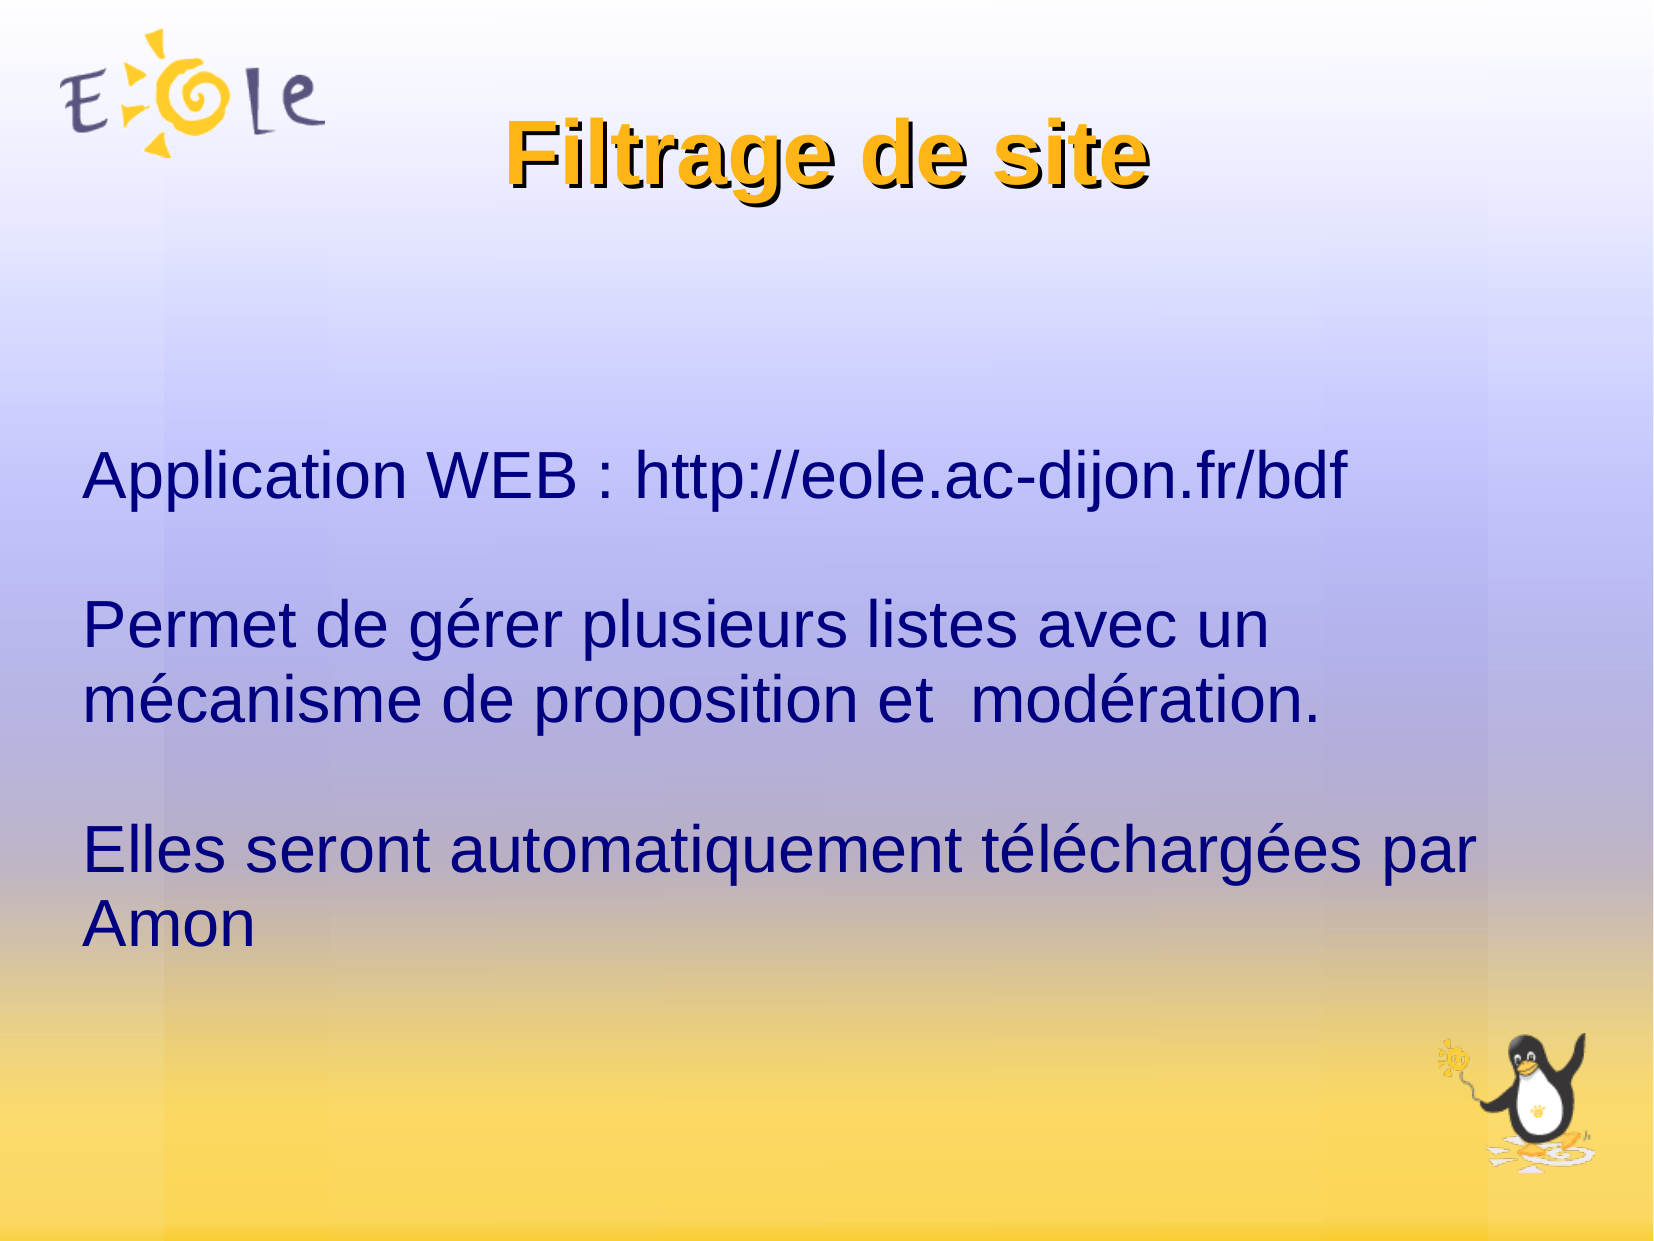

# Filtrage de site
Application WEB : http://eole.ac-dijon.fr/bdf
Permet de gérer plusieurs listes avec un mécanisme de proposition et modération.
Elles seront automatiquement téléchargées par Amon